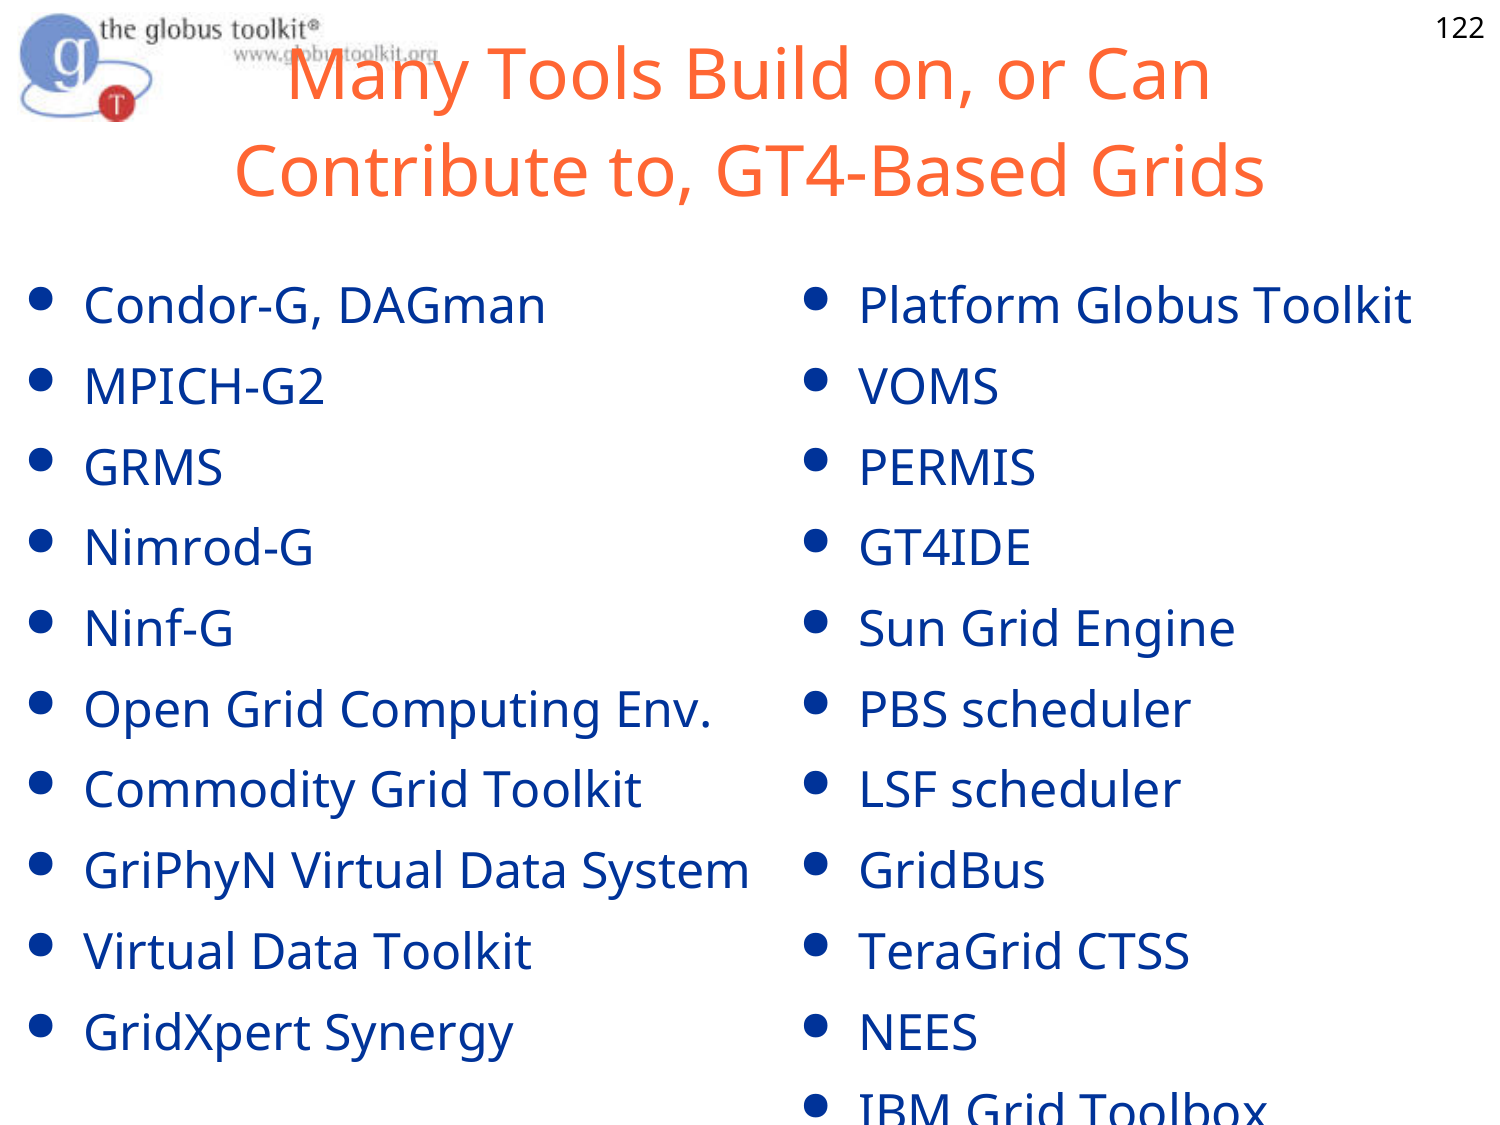

122
# Many Tools Build on, or Can Contribute to, GT4-Based Grids
Condor-G, DAGman
MPICH-G2
GRMS
Nimrod-G
Ninf-G
Open Grid Computing Env.
Commodity Grid Toolkit
GriPhyN Virtual Data System
Virtual Data Toolkit
GridXpert Synergy
Platform Globus Toolkit
VOMS
PERMIS
GT4IDE
Sun Grid Engine
PBS scheduler
LSF scheduler
GridBus
TeraGrid CTSS
NEES
IBM Grid Toolbox
…